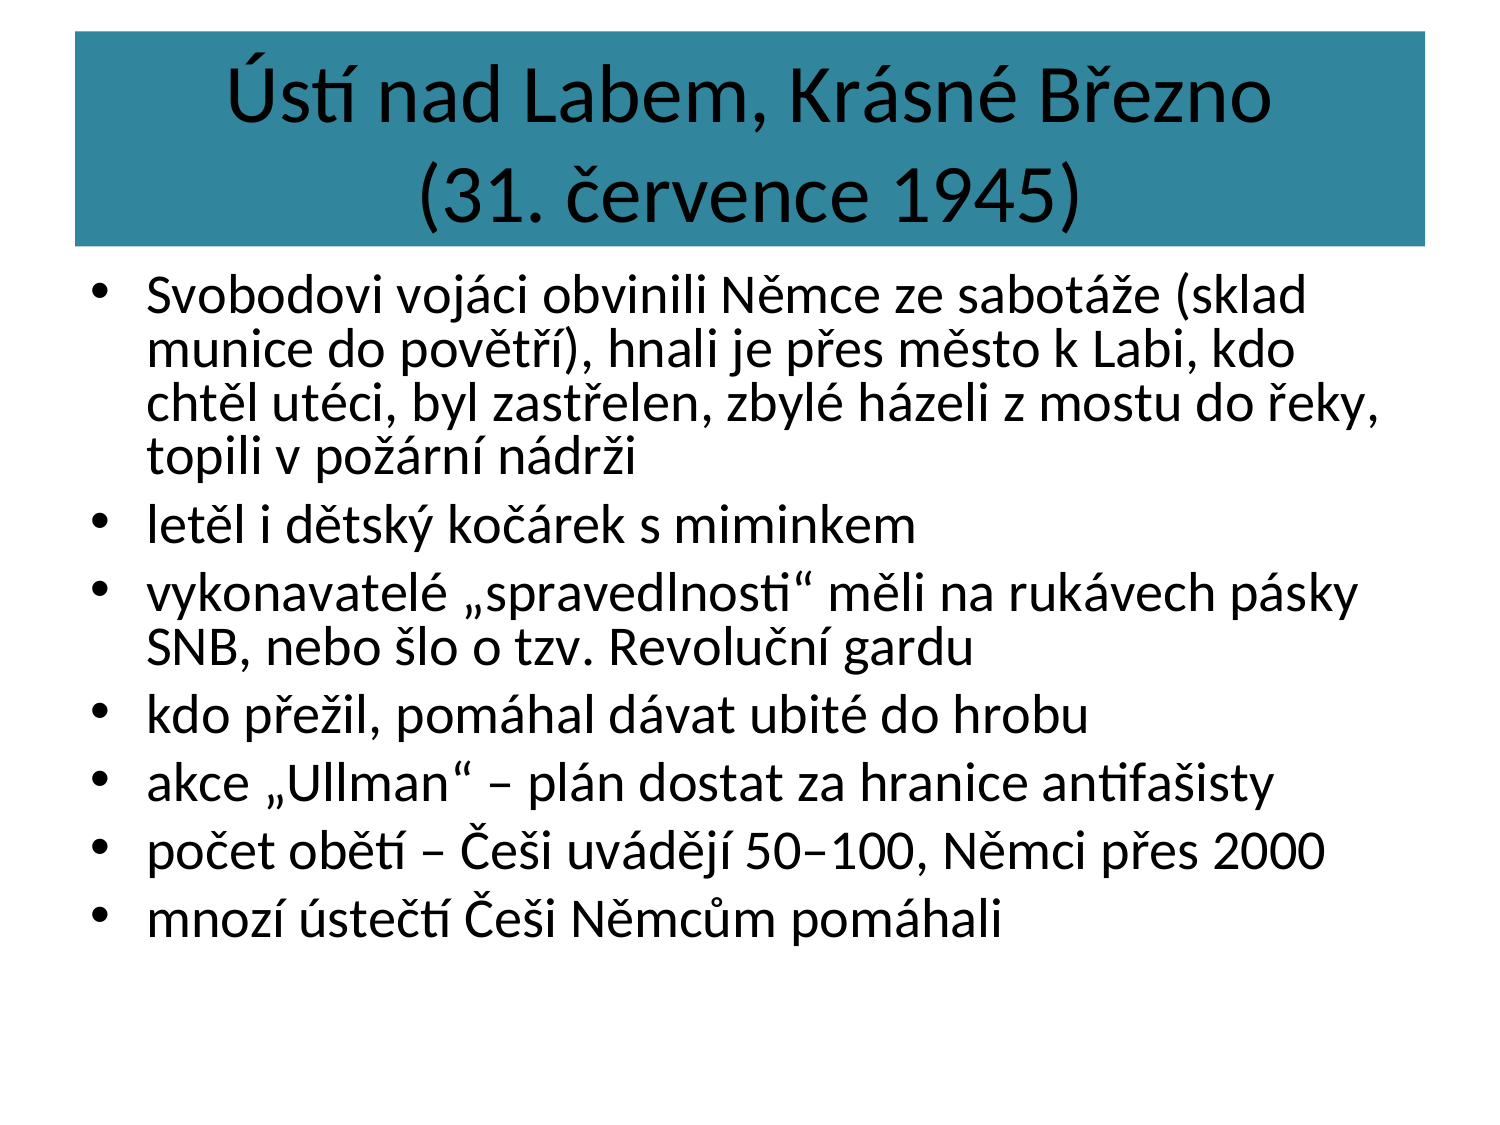

# Ústí nad Labem, Krásné Březno (31. července 1945)
Svobodovi vojáci obvinili Němce ze sabotáže (sklad munice do povětří), hnali je přes město k Labi, kdo chtěl utéci, byl zastřelen, zbylé házeli z mostu do řeky, topili v požární nádrži
letěl i dětský kočárek s miminkem
vykonavatelé „spravedlnosti“ měli na rukávech pásky SNB, nebo šlo o tzv. Revoluční gardu
kdo přežil, pomáhal dávat ubité do hrobu
akce „Ullman“ – plán dostat za hranice antifašisty
počet obětí – Češi uvádějí 50–100, Němci přes 2000
mnozí ústečtí Češi Němcům pomáhali